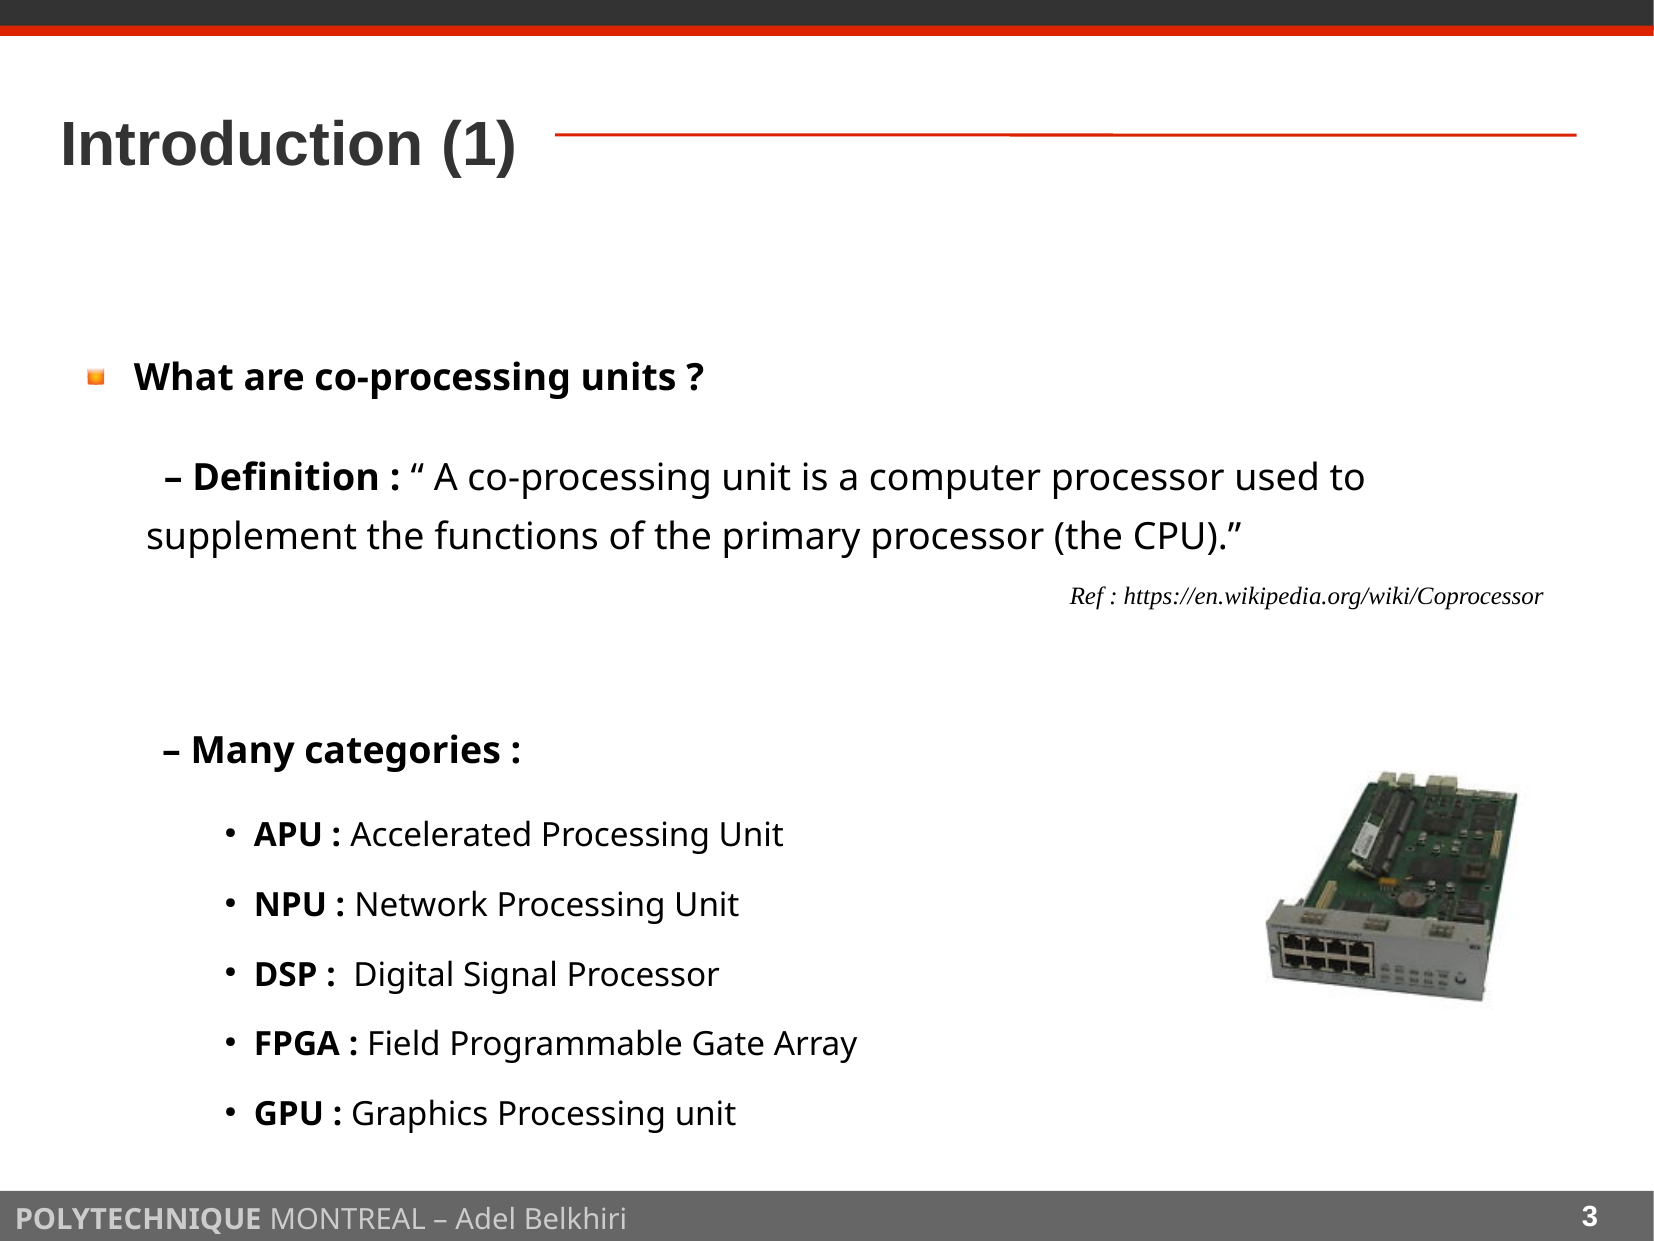

Introduction (1)
 What are co-processing units ?
– Definition : “ A co-processing unit is a computer processor used to supplement the functions of the primary processor (the CPU).”
Ref : https://en.wikipedia.org/wiki/Coprocessor
 		– Many categories :
 APU : Accelerated Processing Unit
 NPU : Network Processing Unit
 DSP : Digital Signal Processor
 FPGA : Field Programmable Gate Array
 GPU : Graphics Processing unit
3
POLYTECHNIQUE MONTREAL – Adel Belkhiri